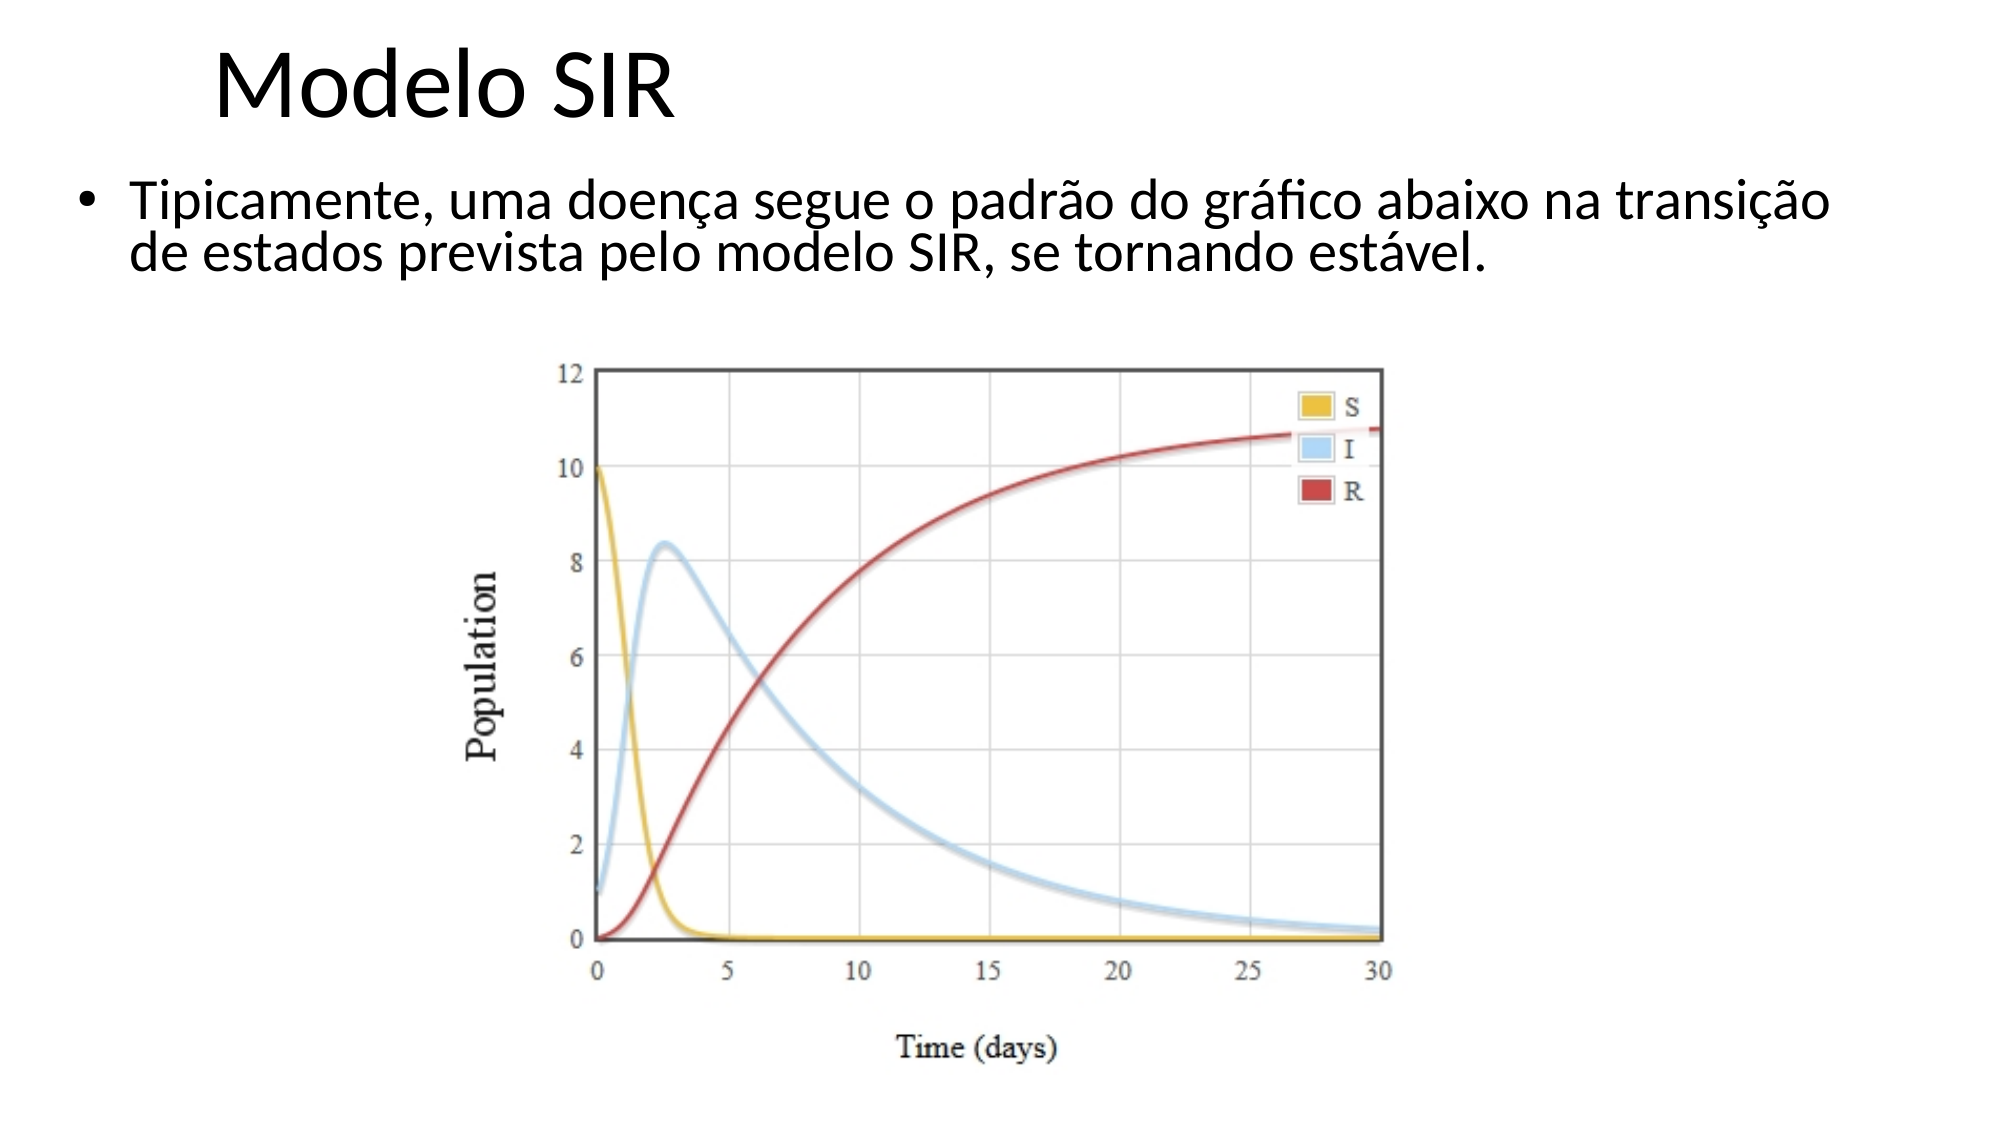

# Modelo SIR
Tipicamente, uma doença segue o padrão do gráfico abaixo na transição de estados prevista pelo modelo SIR, se tornando estável.